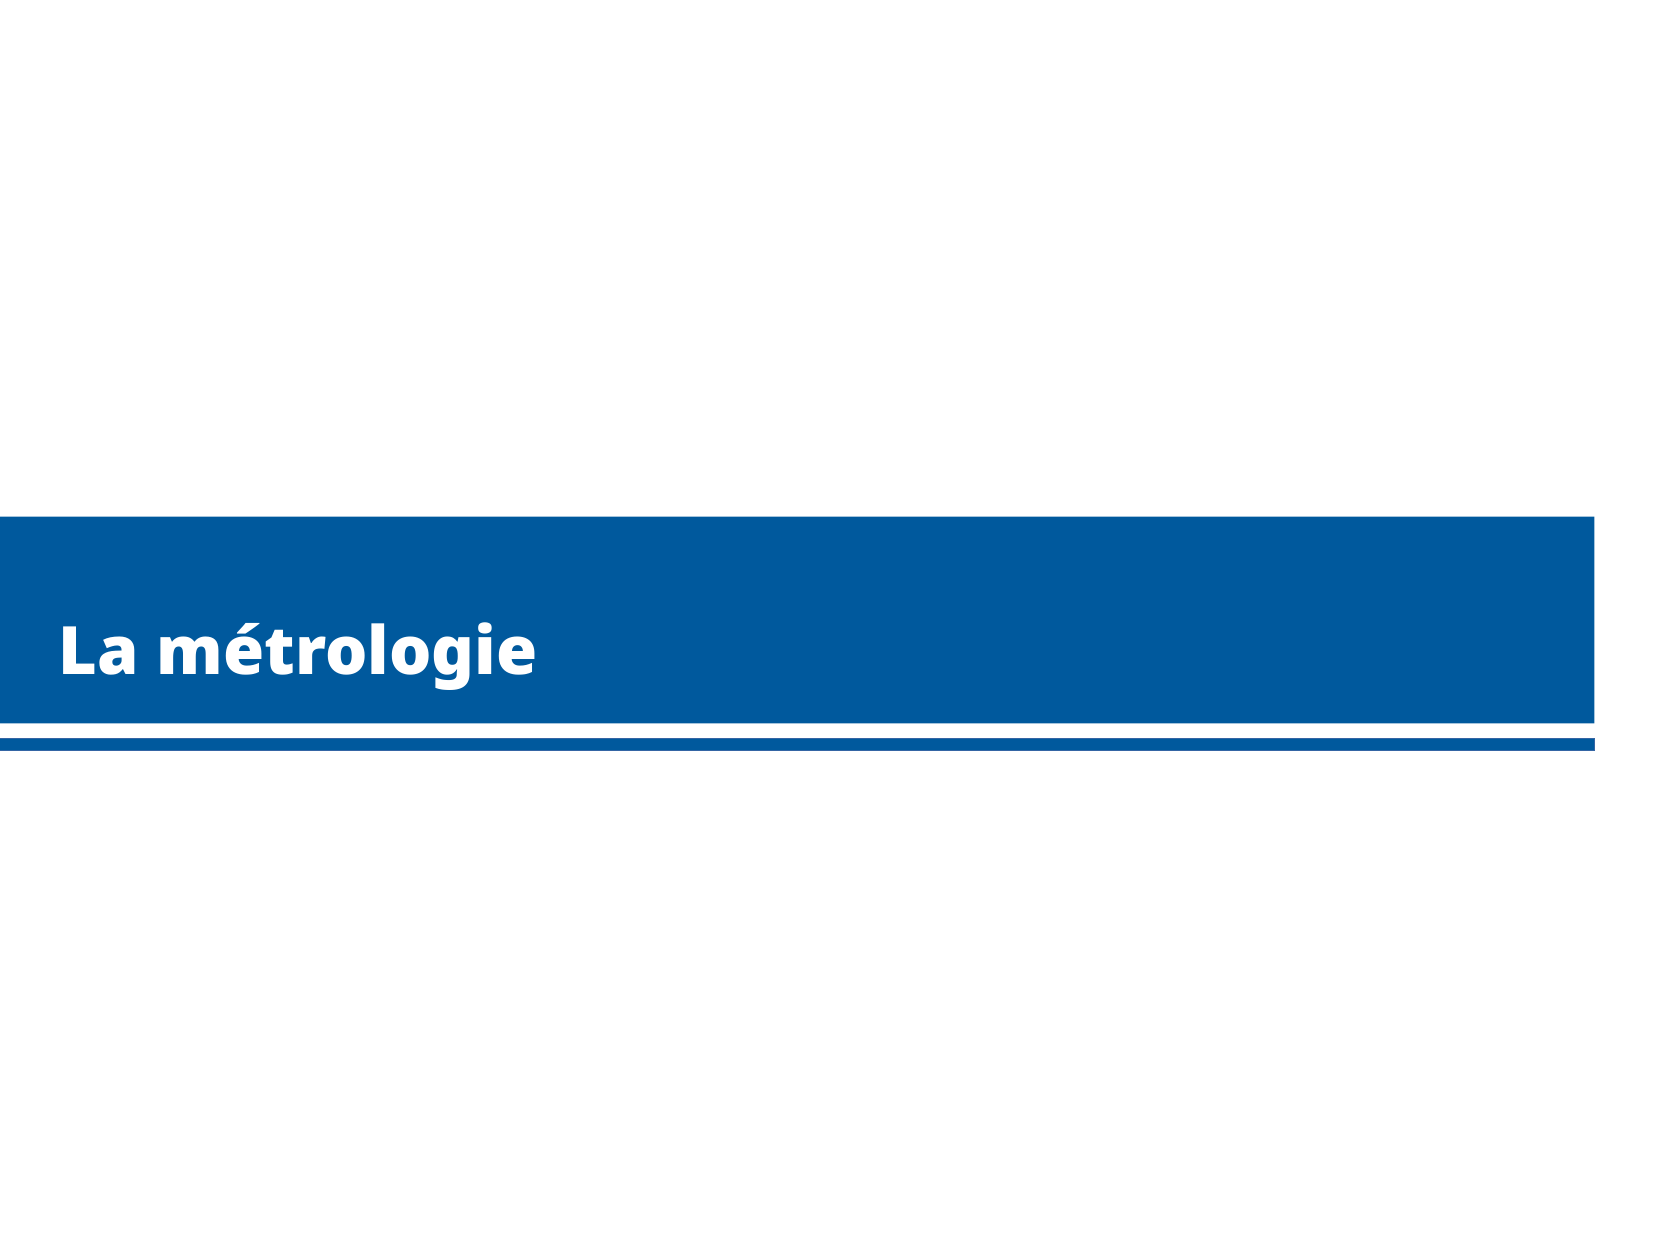

# La métrologie
67
blog.lrdf.fr - Licence CC-BY-NC-SA